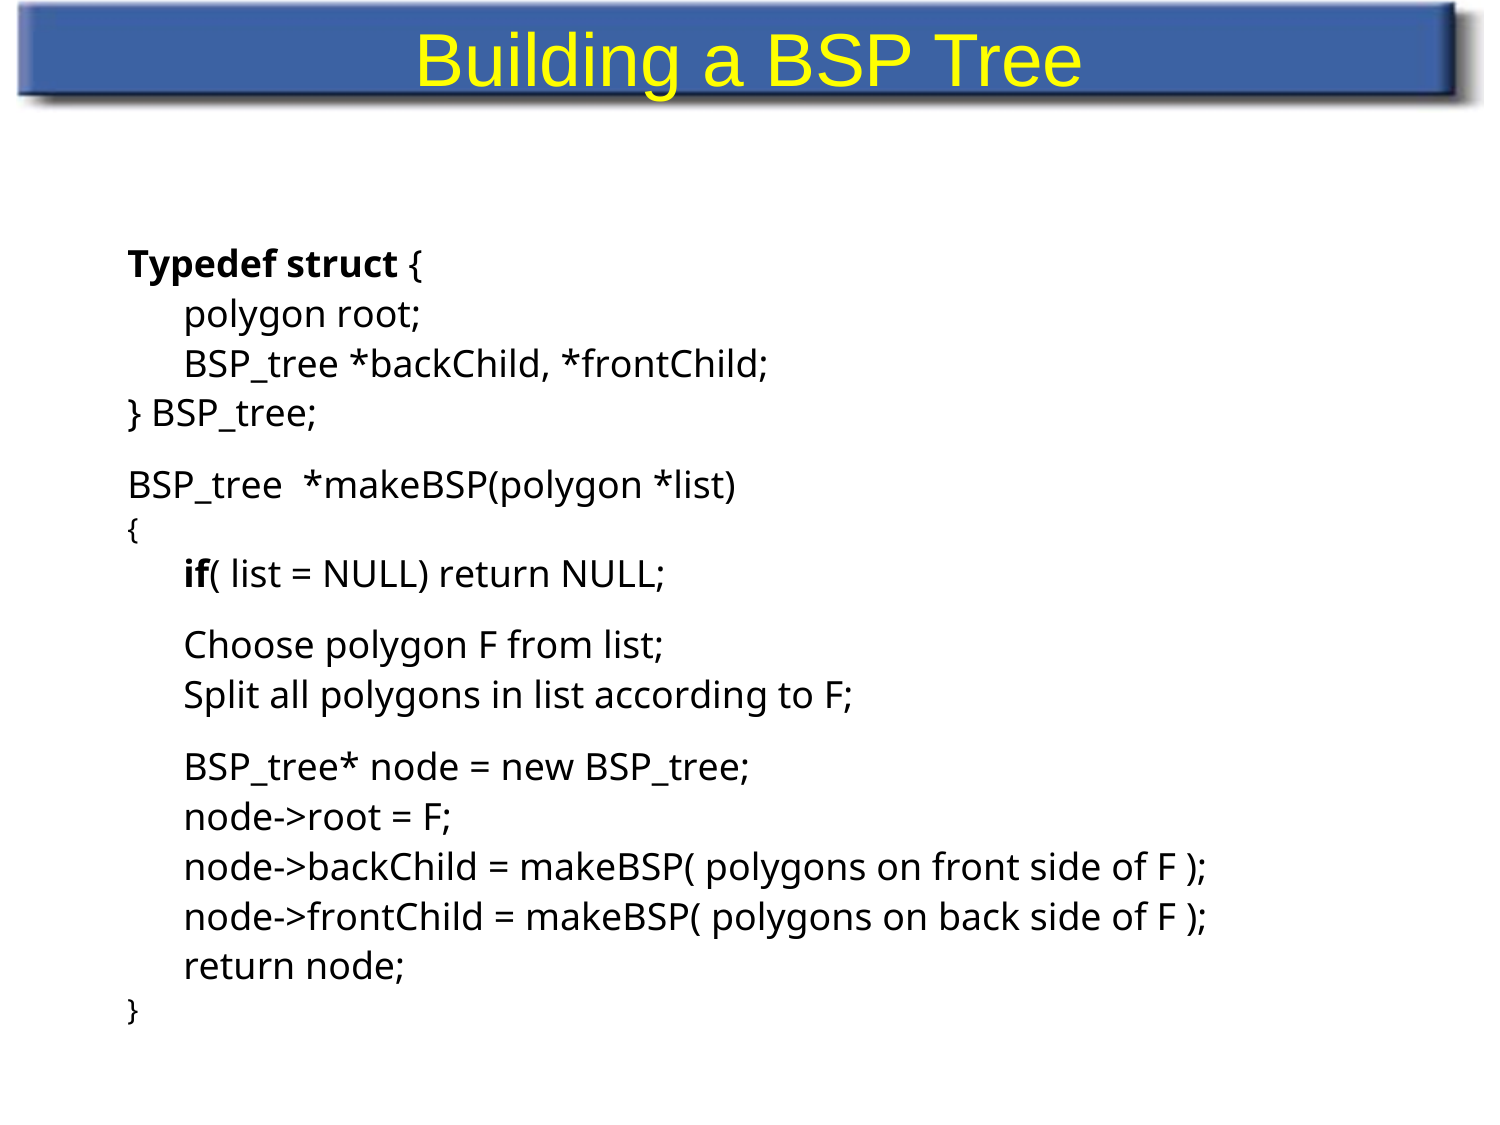

# Building a BSP Tree
Typedef struct {
	polygon root;
	BSP_tree *backChild, *frontChild;
} BSP_tree;
BSP_tree *makeBSP(polygon *list)
{
	if( list = NULL) return NULL;
	Choose polygon F from list;
	Split all polygons in list according to F;
	BSP_tree* node = new BSP_tree;
	node->root = F;
	node->backChild = makeBSP( polygons on front side of F );
	node->frontChild = makeBSP( polygons on back side of F );
	return node;
}